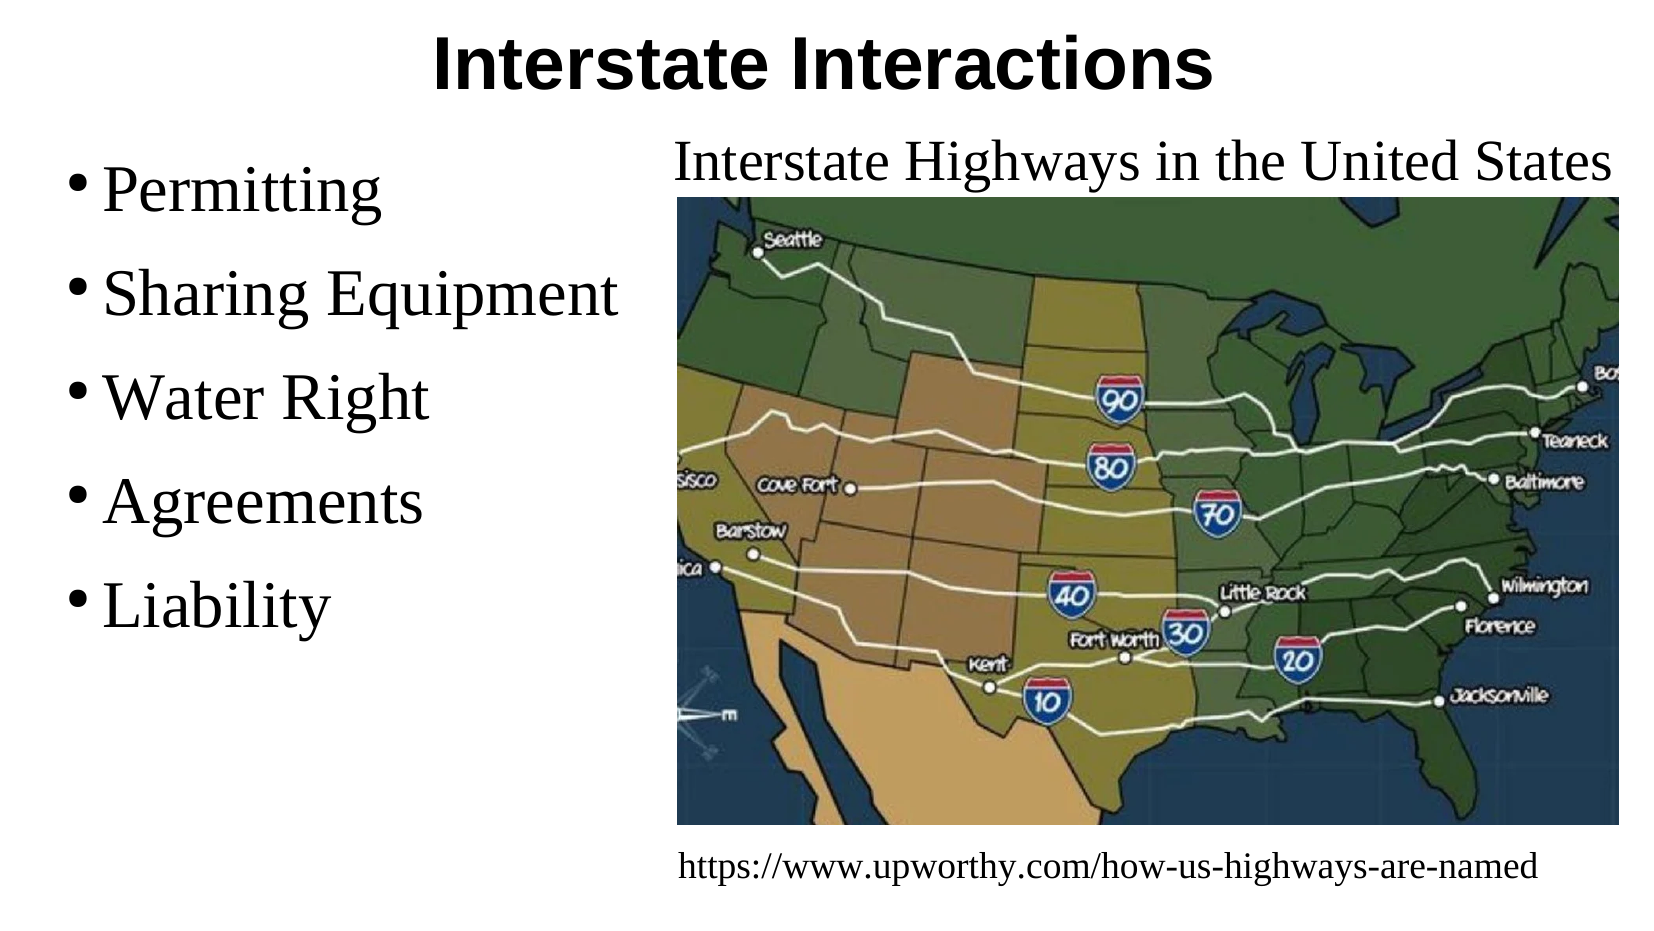

# Interstate Interactions
Interstate Highways in the United States
Permitting
Sharing Equipment
Water Right
Agreements
Liability
https://www.upworthy.com/how-us-highways-are-named